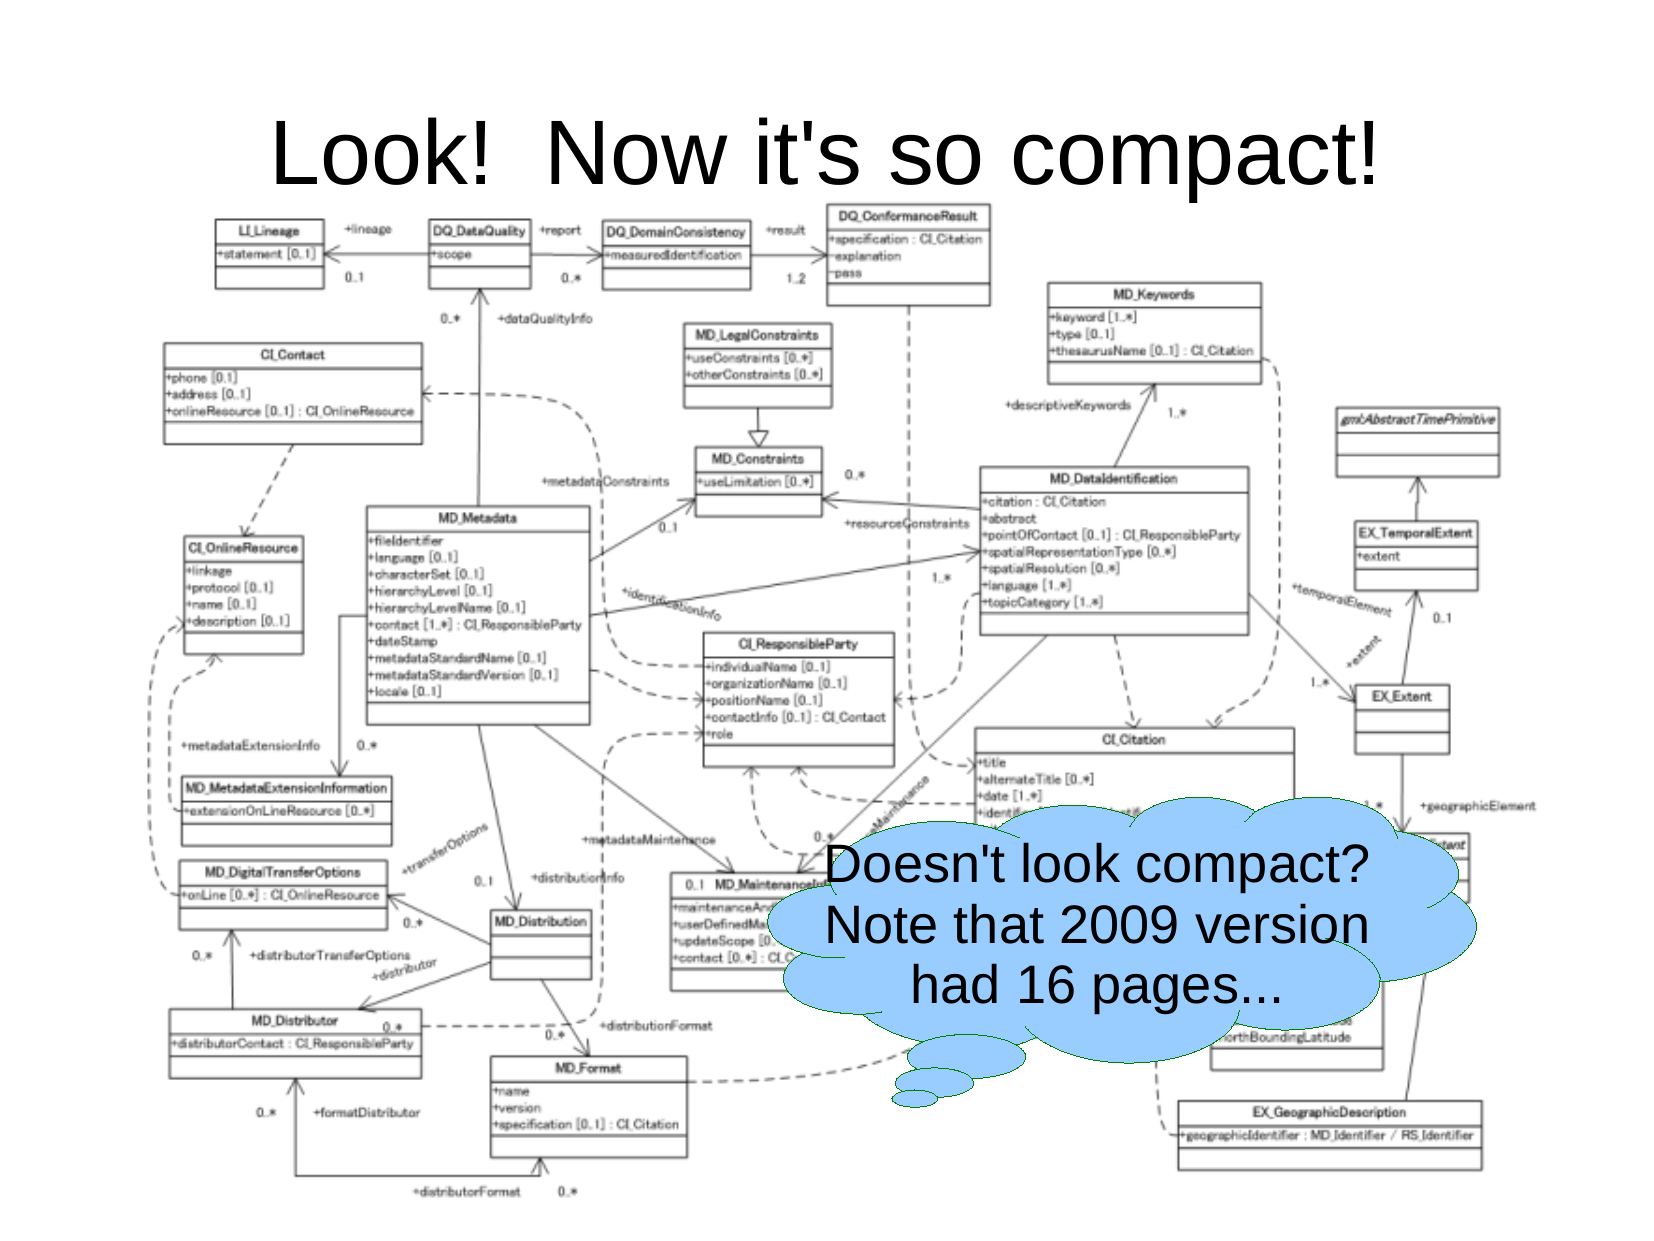

# Look! Now it's so compact!
Doesn't look compact?
Note that 2009 version
had 16 pages...